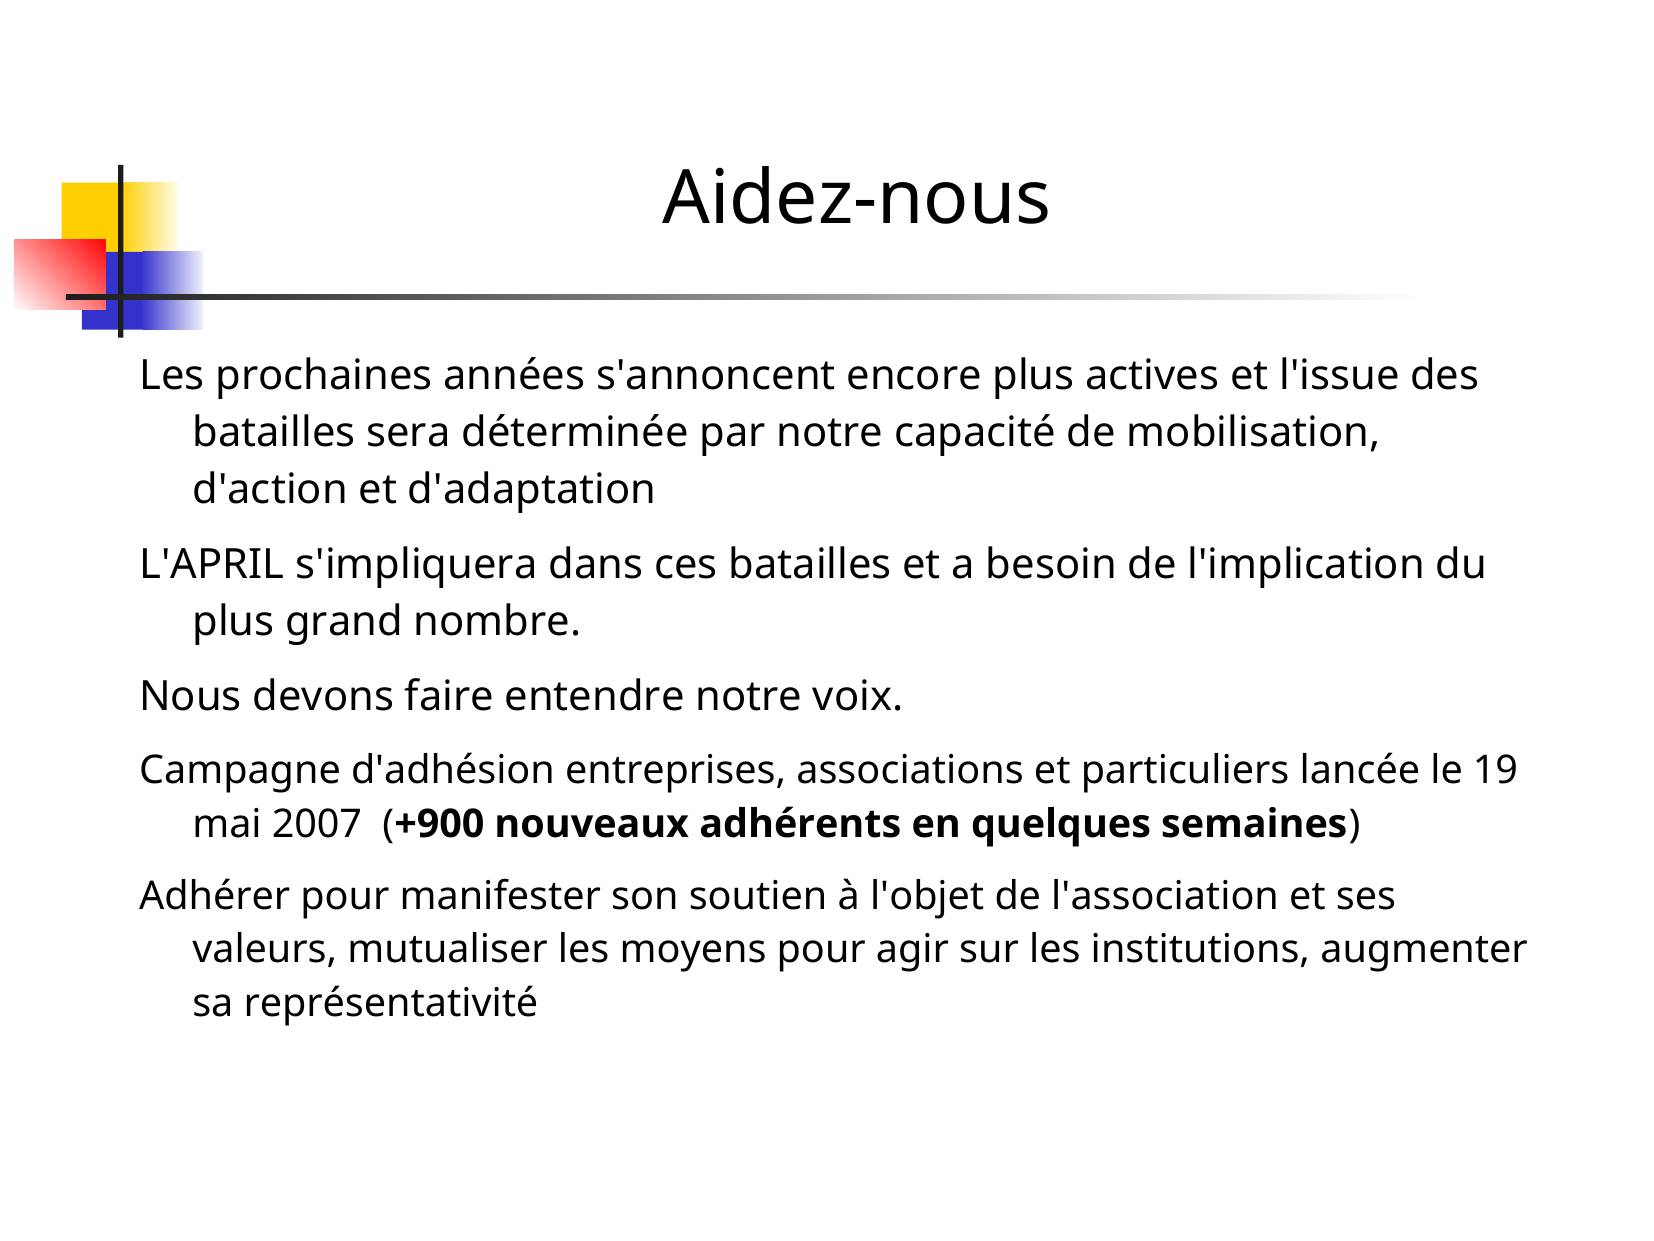

# Aidez-nous
Les prochaines années s'annoncent encore plus actives et l'issue des batailles sera déterminée par notre capacité de mobilisation, d'action et d'adaptation
L'APRIL s'impliquera dans ces batailles et a besoin de l'implication du plus grand nombre.
Nous devons faire entendre notre voix.
Campagne d'adhésion entreprises, associations et particuliers lancée le 19 mai 2007 (+900 nouveaux adhérents en quelques semaines)
Adhérer pour manifester son soutien à l'objet de l'association et ses valeurs, mutualiser les moyens pour agir sur les institutions, augmenter sa représentativité